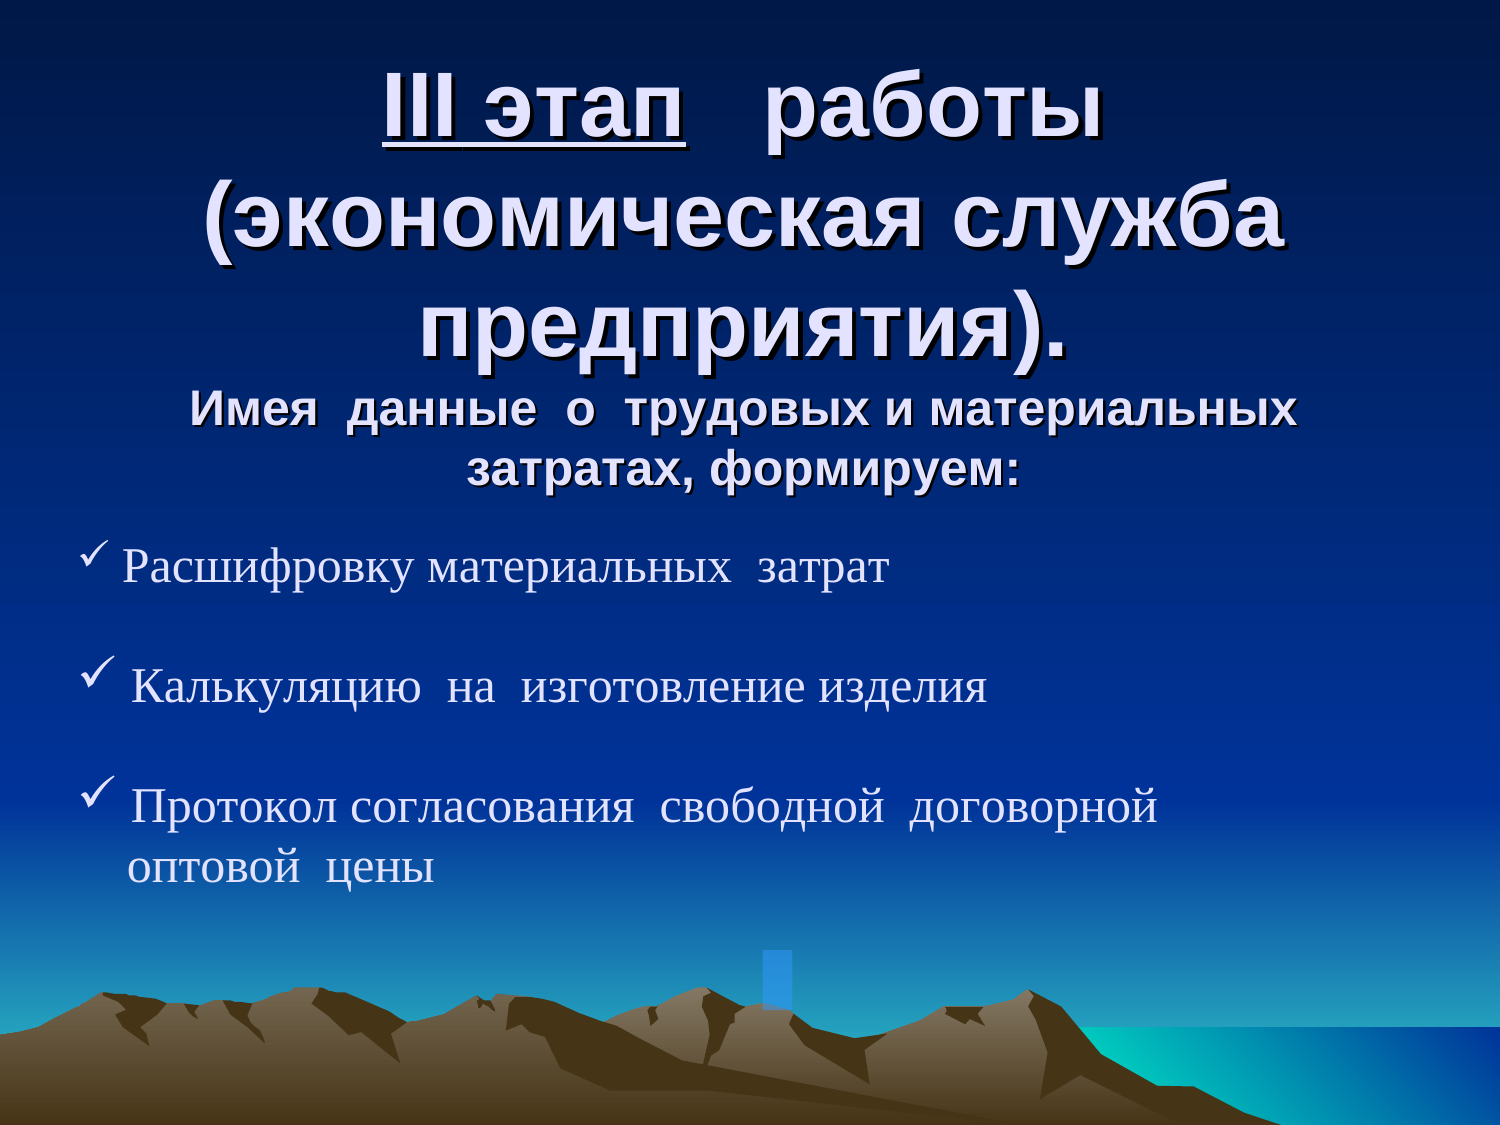

III этап работы (экономическая служба предприятия).
Имея данные о трудовых и материальных затратах, формируем:
 Расшифровку материальных затрат
 Калькуляцию на изготовление изделия
 Протокол согласования свободной договорной
 оптовой цены